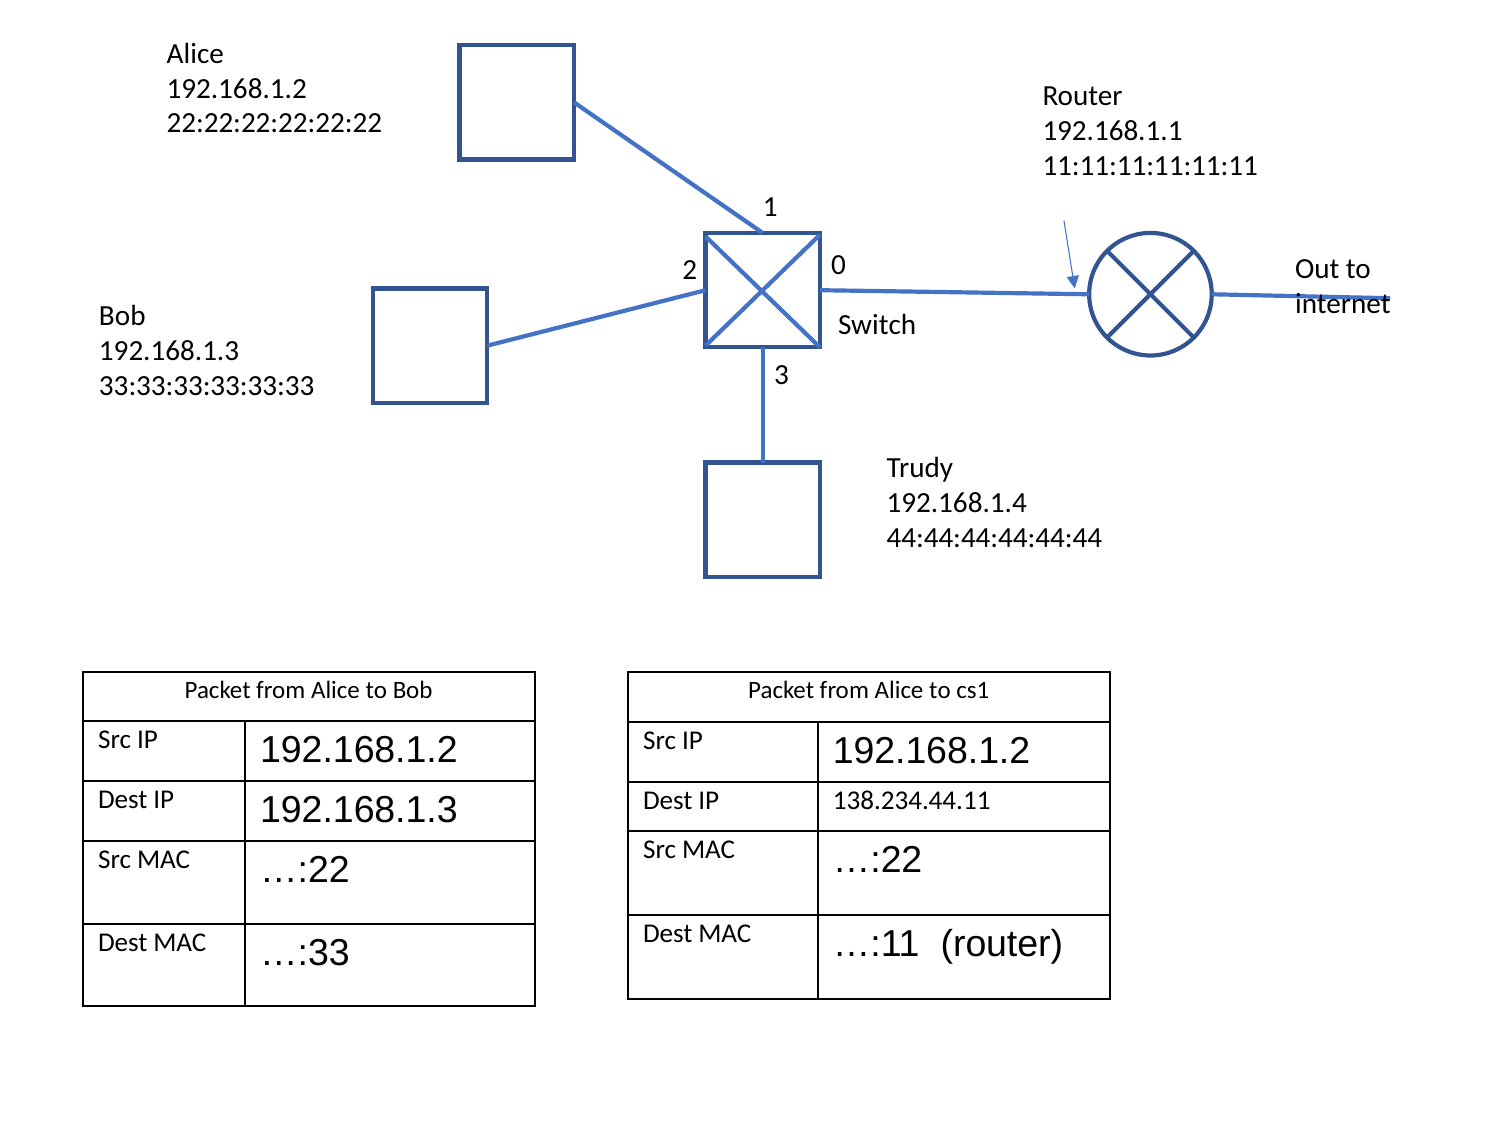

Alice
192.168.1.2
22:22:22:22:22:22
Router
192.168.1.1
11:11:11:11:11:11
1
0
Out to internet
2
Bob
192.168.1.3
33:33:33:33:33:33
Switch
3
Trudy
192.168.1.4
44:44:44:44:44:44
| Packet from Alice to Bob | |
| --- | --- |
| Src IP | 192.168.1.2 |
| Dest IP | 192.168.1.3 |
| Src MAC | …:22 |
| Dest MAC | …:33 |
| Packet from Alice to cs1 | |
| --- | --- |
| Src IP | 192.168.1.2 |
| Dest IP | 138.234.44.11 |
| Src MAC | …:22 |
| Dest MAC | …:11 (router) |